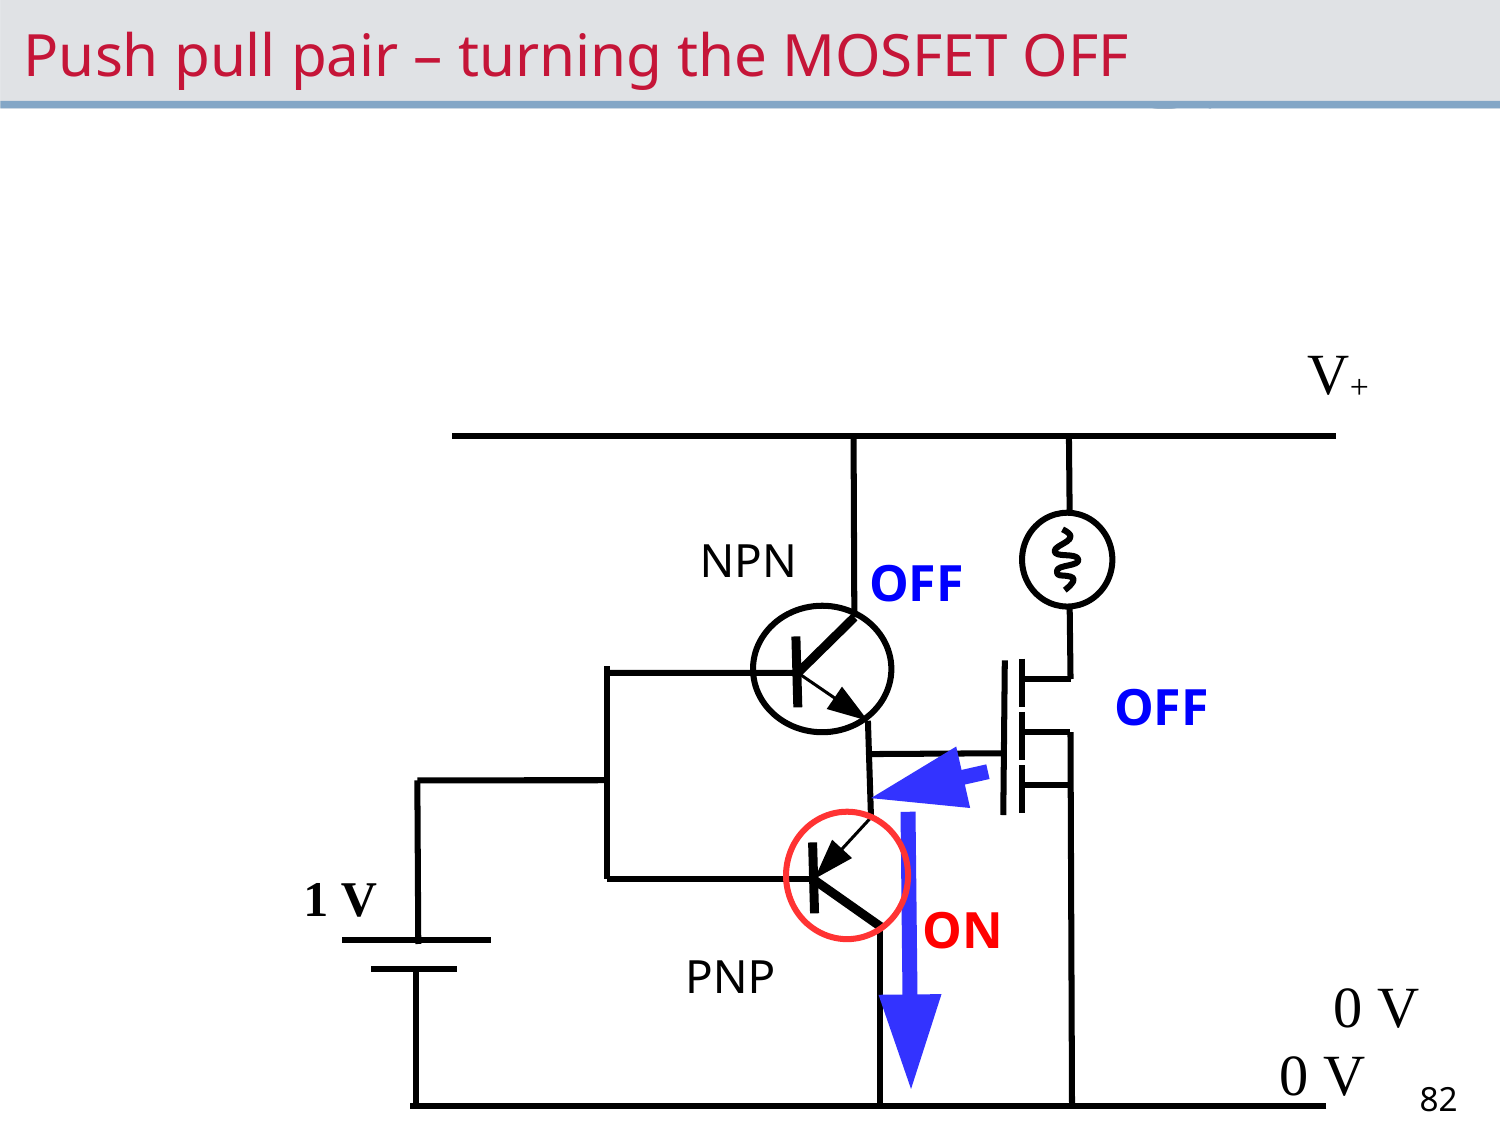

# Push pull pair – turning the MOSFET OFF
V+
NPN
OFF
OFF
1 V
ON
PNP
0 V
0 V